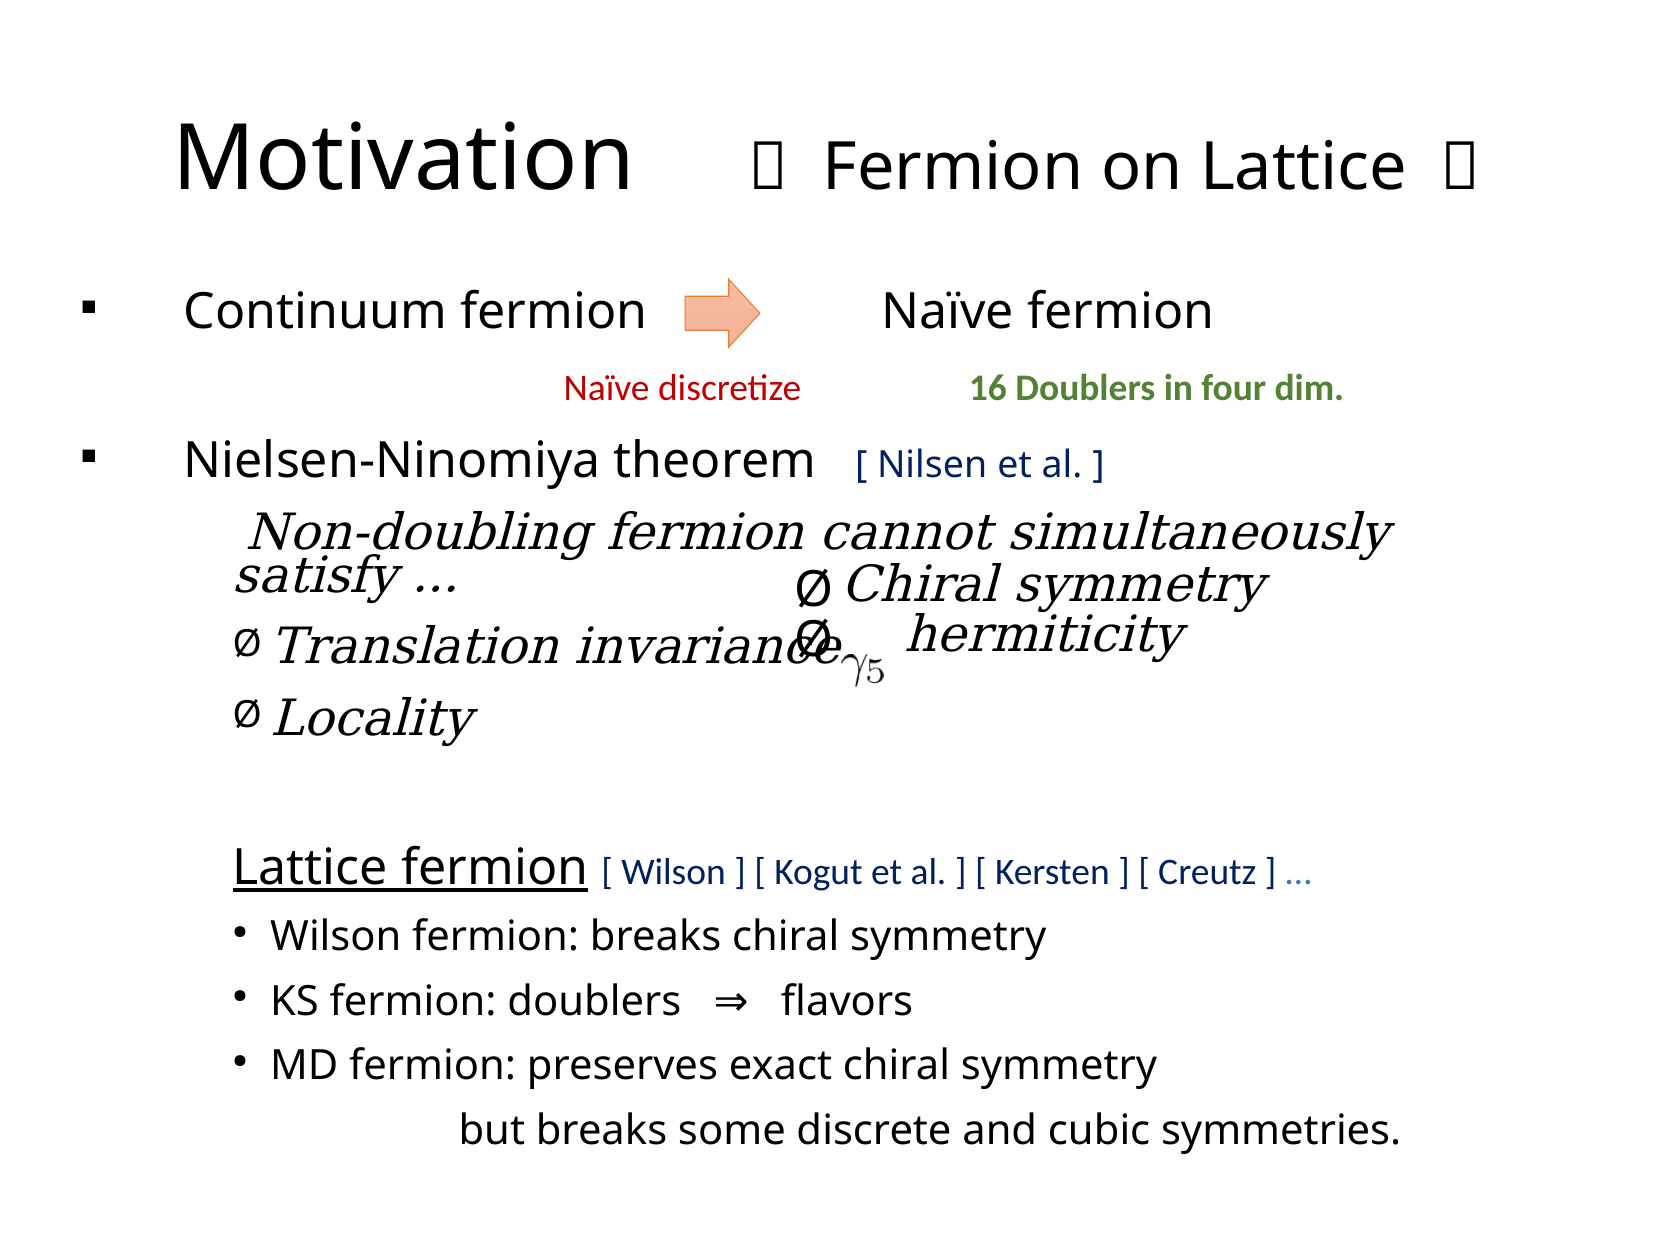

# Motivation　～ Fermion on Lattice ～
 Continuum fermion Naïve fermion
 Nielsen-Ninomiya theorem [ Nilsen et al. ]
 Non-doubling fermion cannot simultaneously satisfy …
Translation invariance
Locality
Lattice fermion [ Wilson ] [ Kogut et al. ] [ Kersten ] [ Creutz ] …
Wilson fermion: breaks chiral symmetry
KS fermion: doublers ⇒ flavors
MD fermion: preserves exact chiral symmetry
 but breaks some discrete and cubic symmetries.
Naïve discretize
16 Doublers in four dim.
Chiral symmetry
 hermiticity